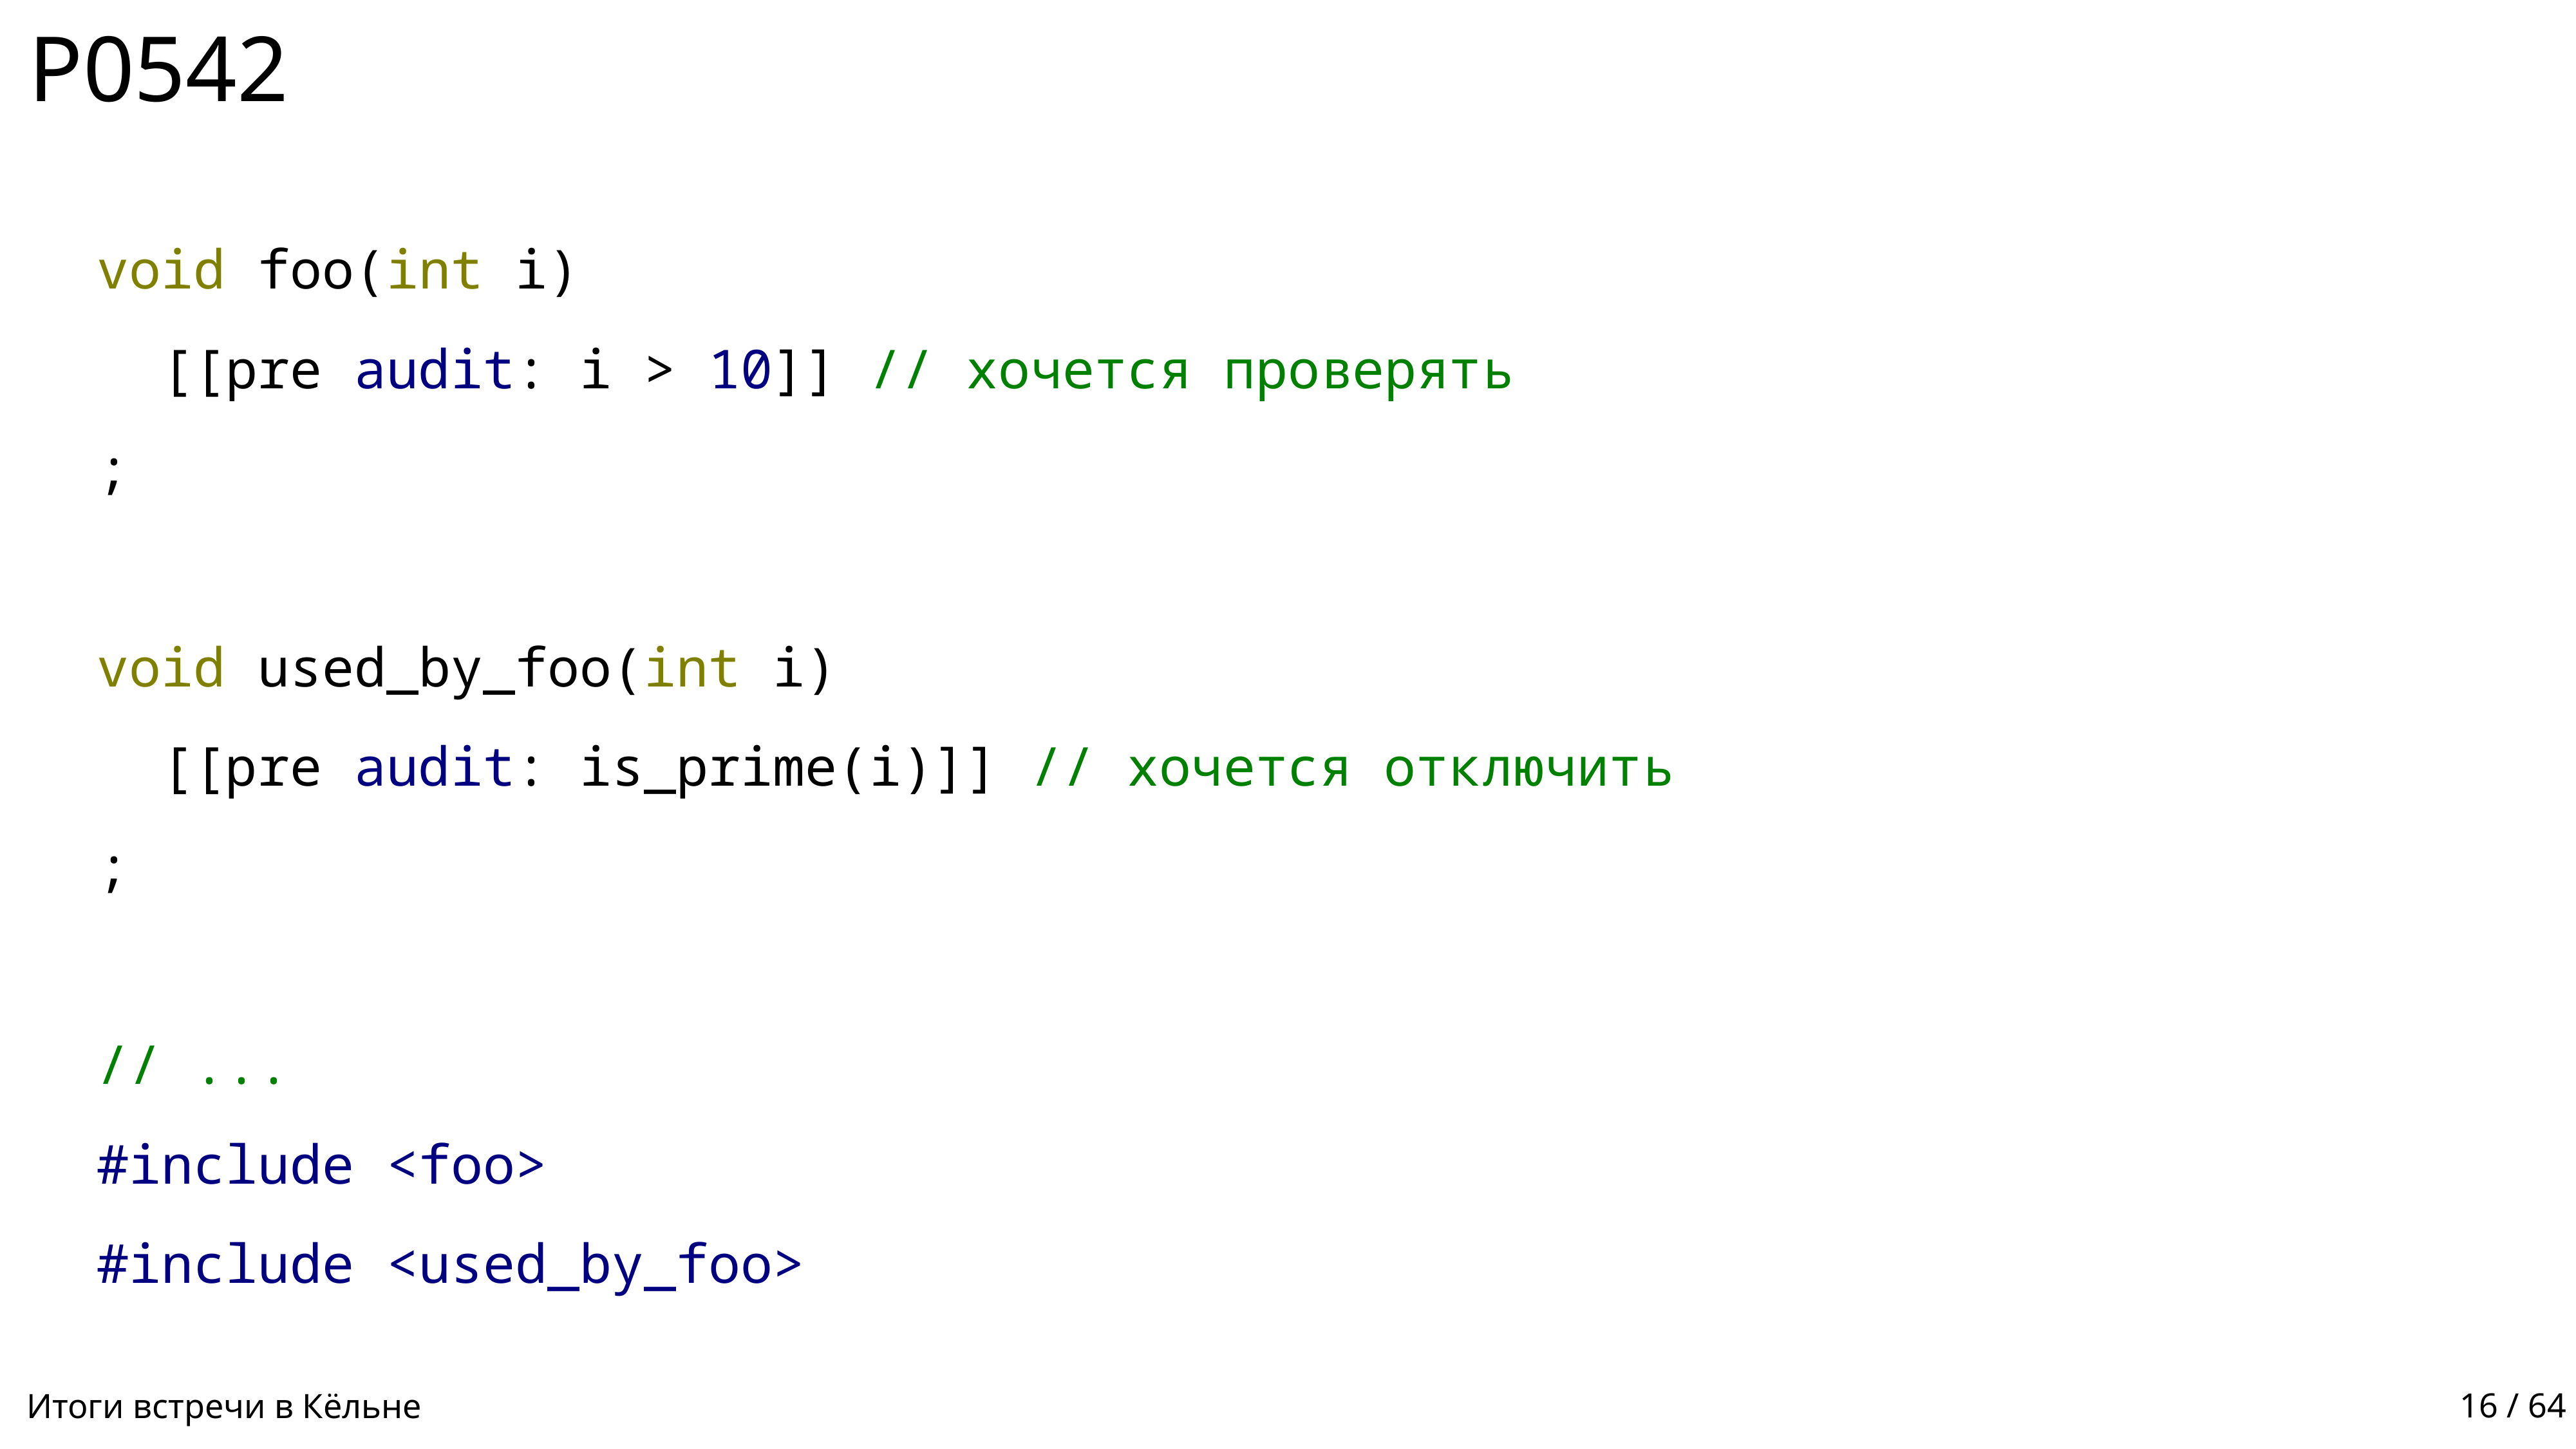

# P0542
void foo(int i)
 [[pre audit: i > 10]] // хочется проверять
;
void used_by_foo(int i)
 [[pre audit: is_prime(i)]] // хочется отключить
;
// ...
#include <foo>
#include <used_by_foo>
Итоги встречи в Кёльне